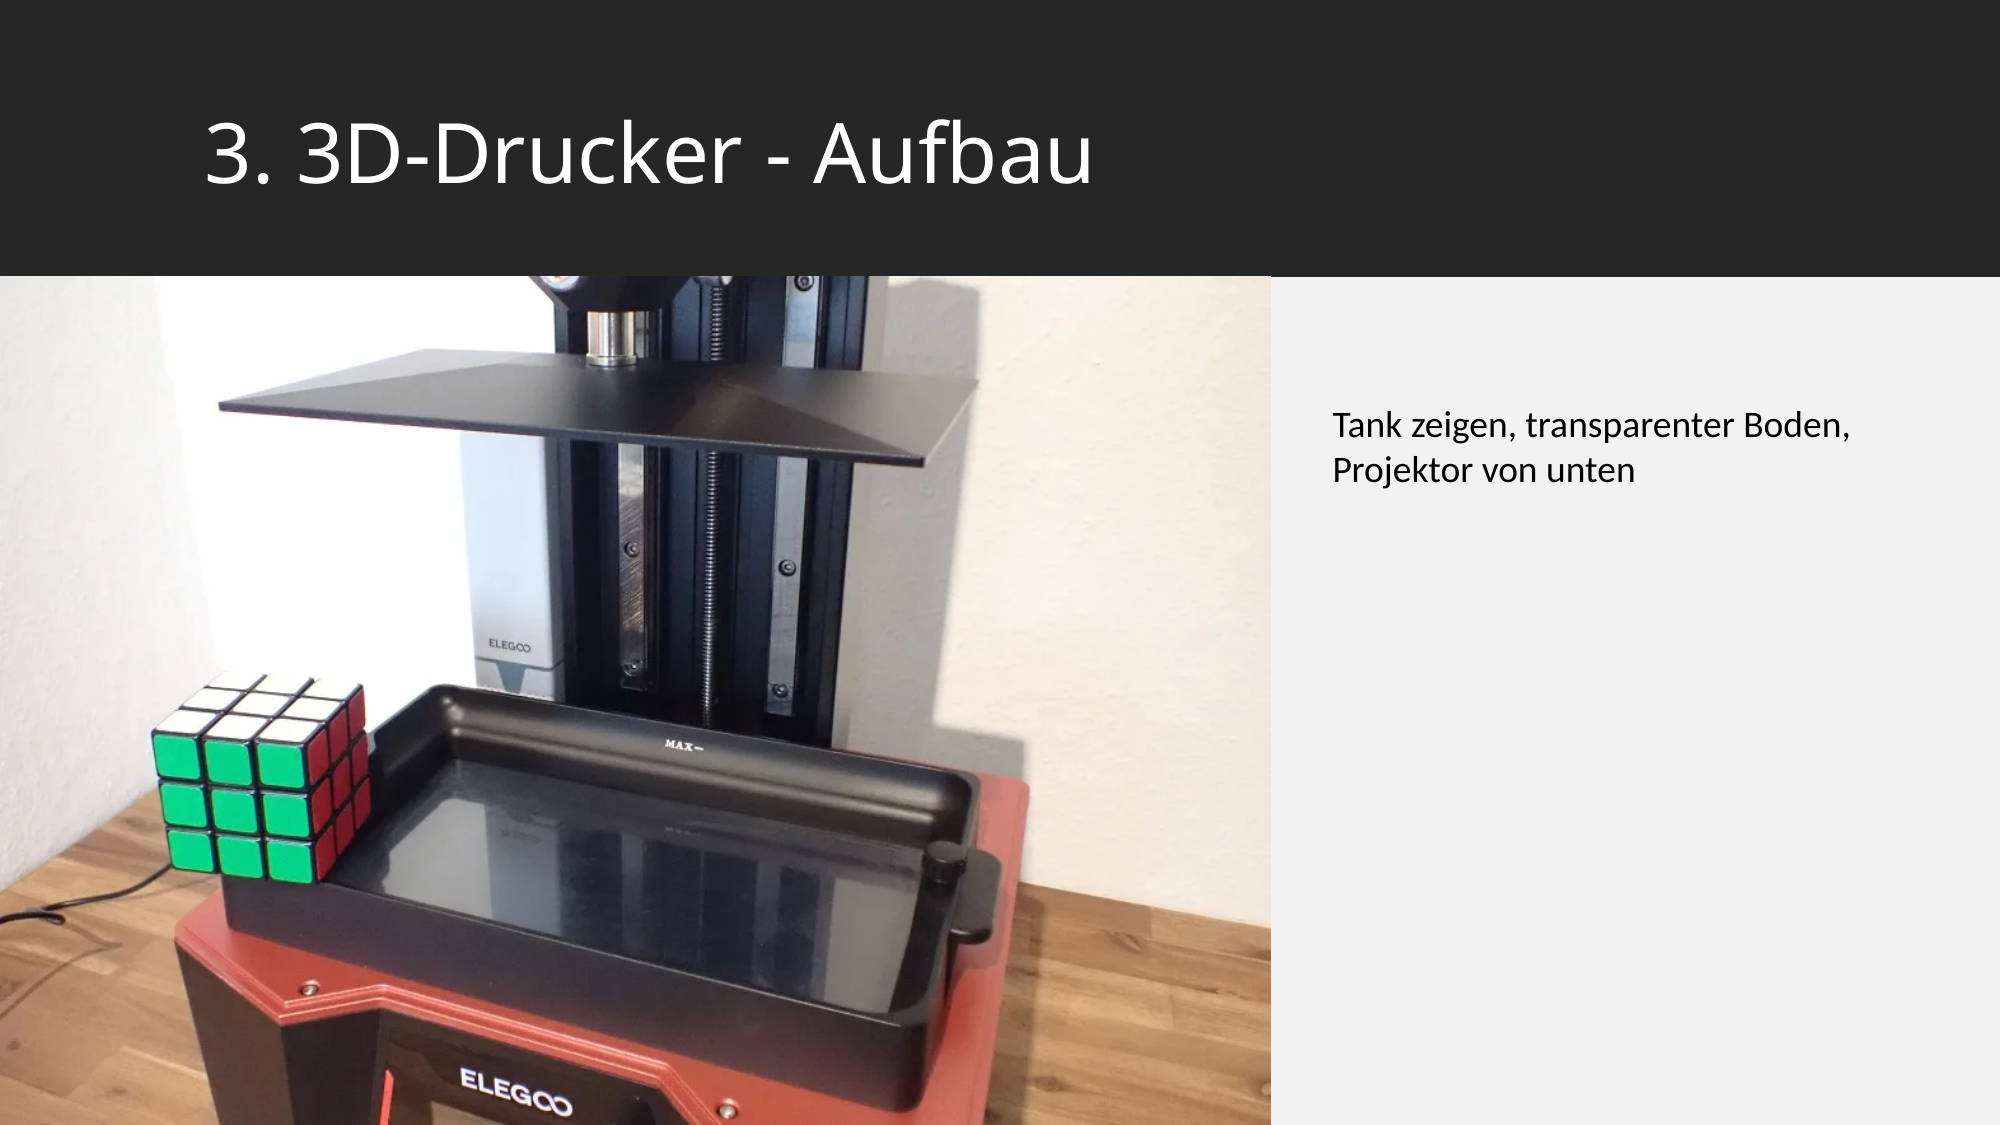

# 3. 3D-Drucker - Aufbau
Tank zeigen, transparenter Boden, Projektor von unten